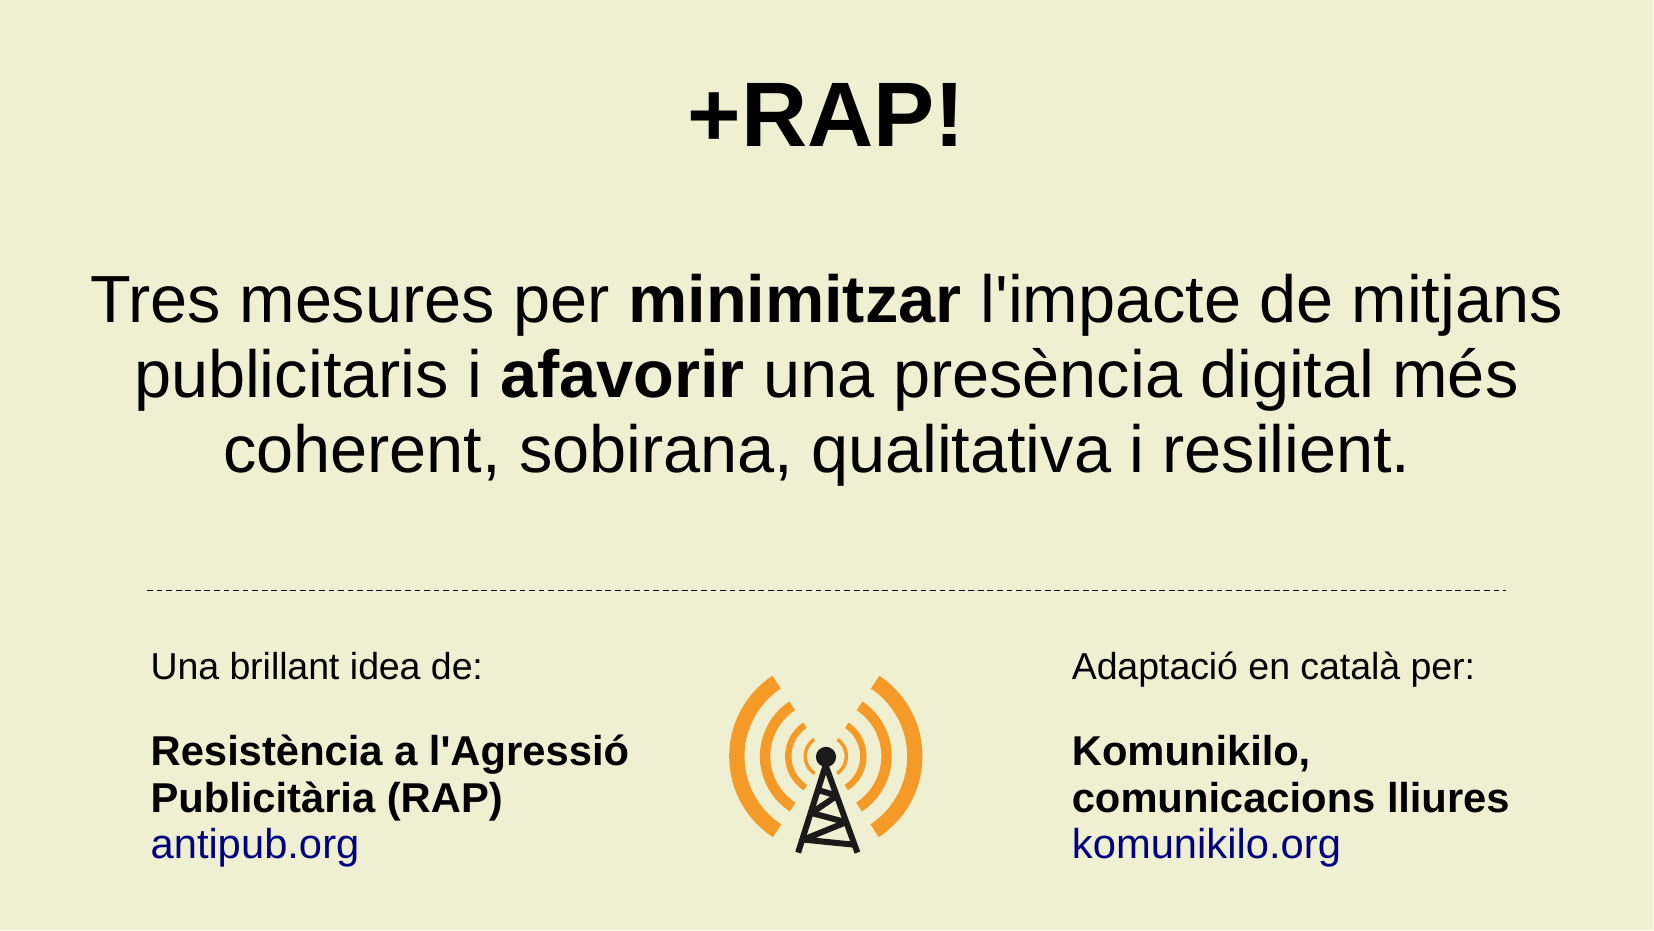

# +RAP!
Tres mesures per minimitzar l'impacte de mitjans publicitaris i afavorir una presència digital més coherent, sobirana, qualitativa i resilient.
Una brillant idea de:
Adaptació en català per:
Resistència a l'Agressió Publicitària (RAP)
antipub.org
Komunikilo, comunicacions lliures
komunikilo.org